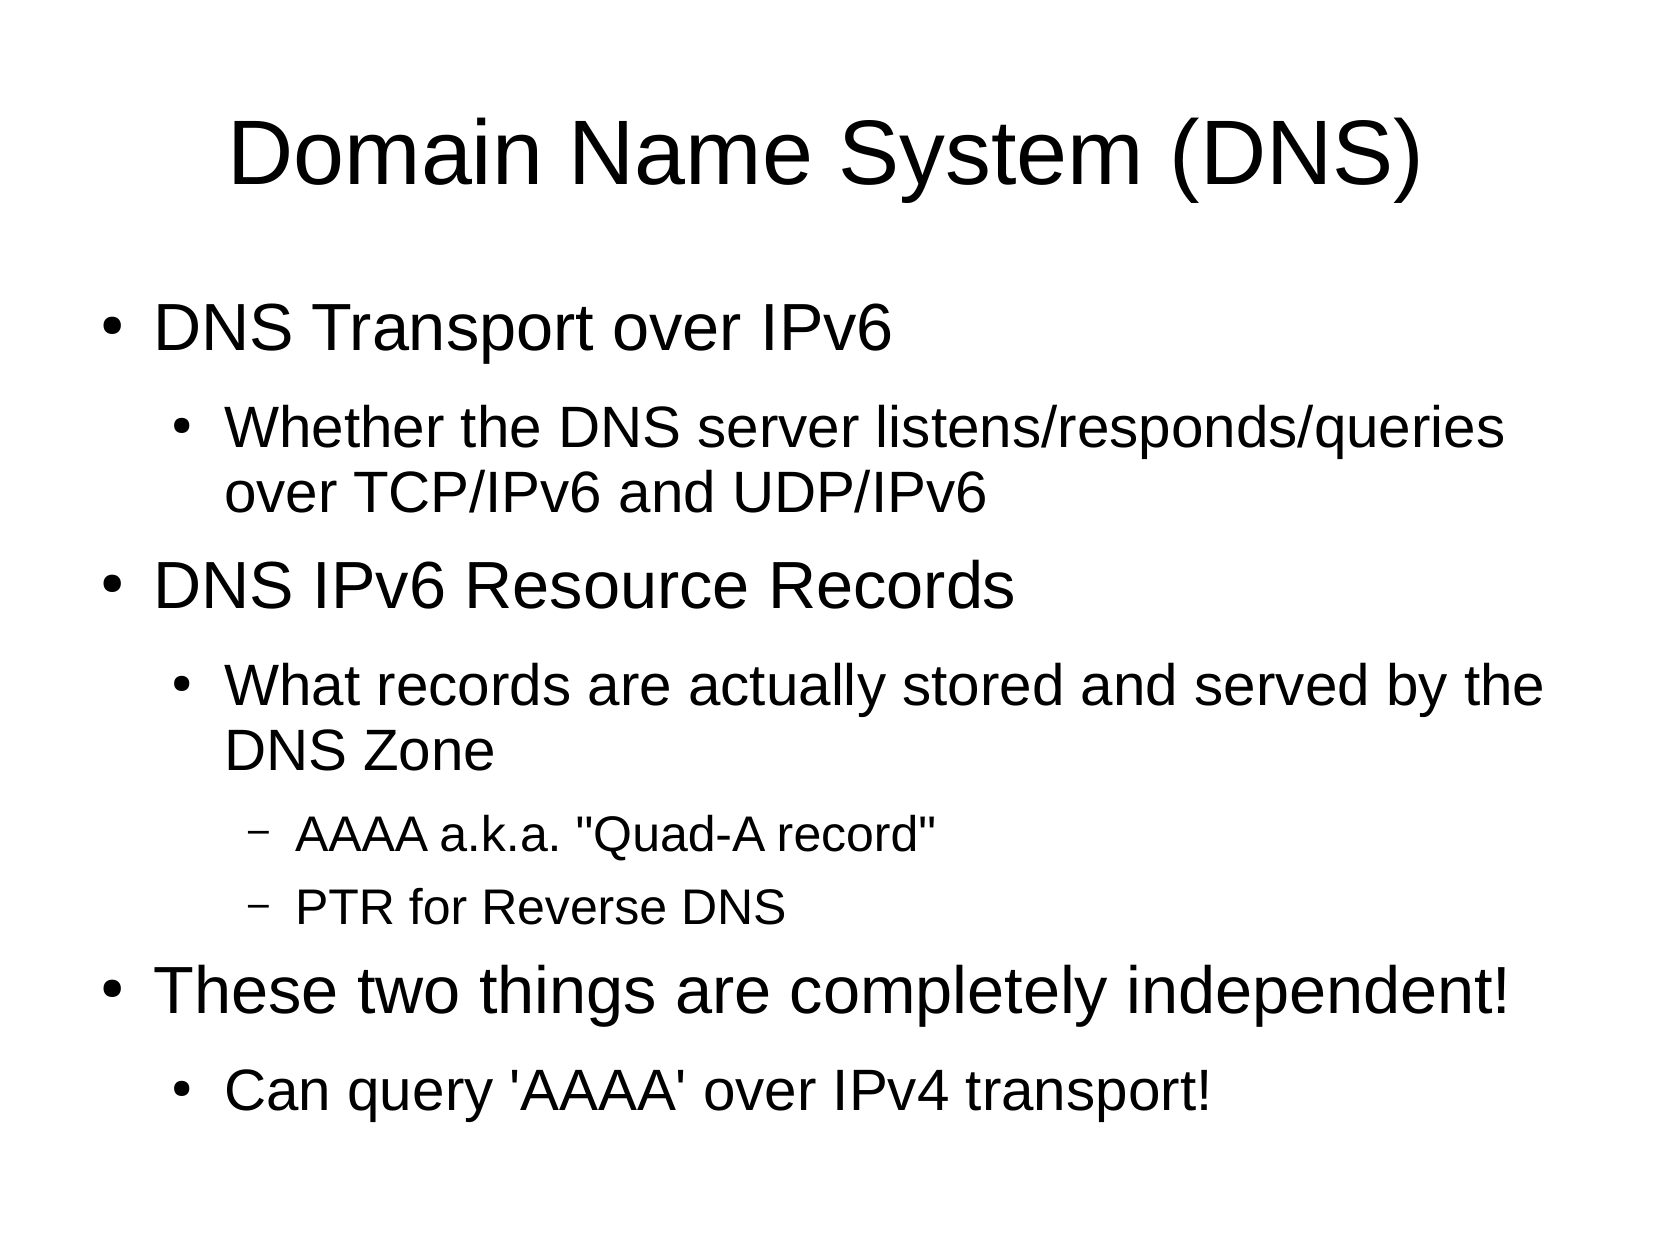

# Domain Name System (DNS)
DNS Transport over IPv6
Whether the DNS server listens/responds/queries over TCP/IPv6 and UDP/IPv6
DNS IPv6 Resource Records
What records are actually stored and served by the DNS Zone
AAAA a.k.a. "Quad-A record"
PTR for Reverse DNS
These two things are completely independent!
Can query 'AAAA' over IPv4 transport!